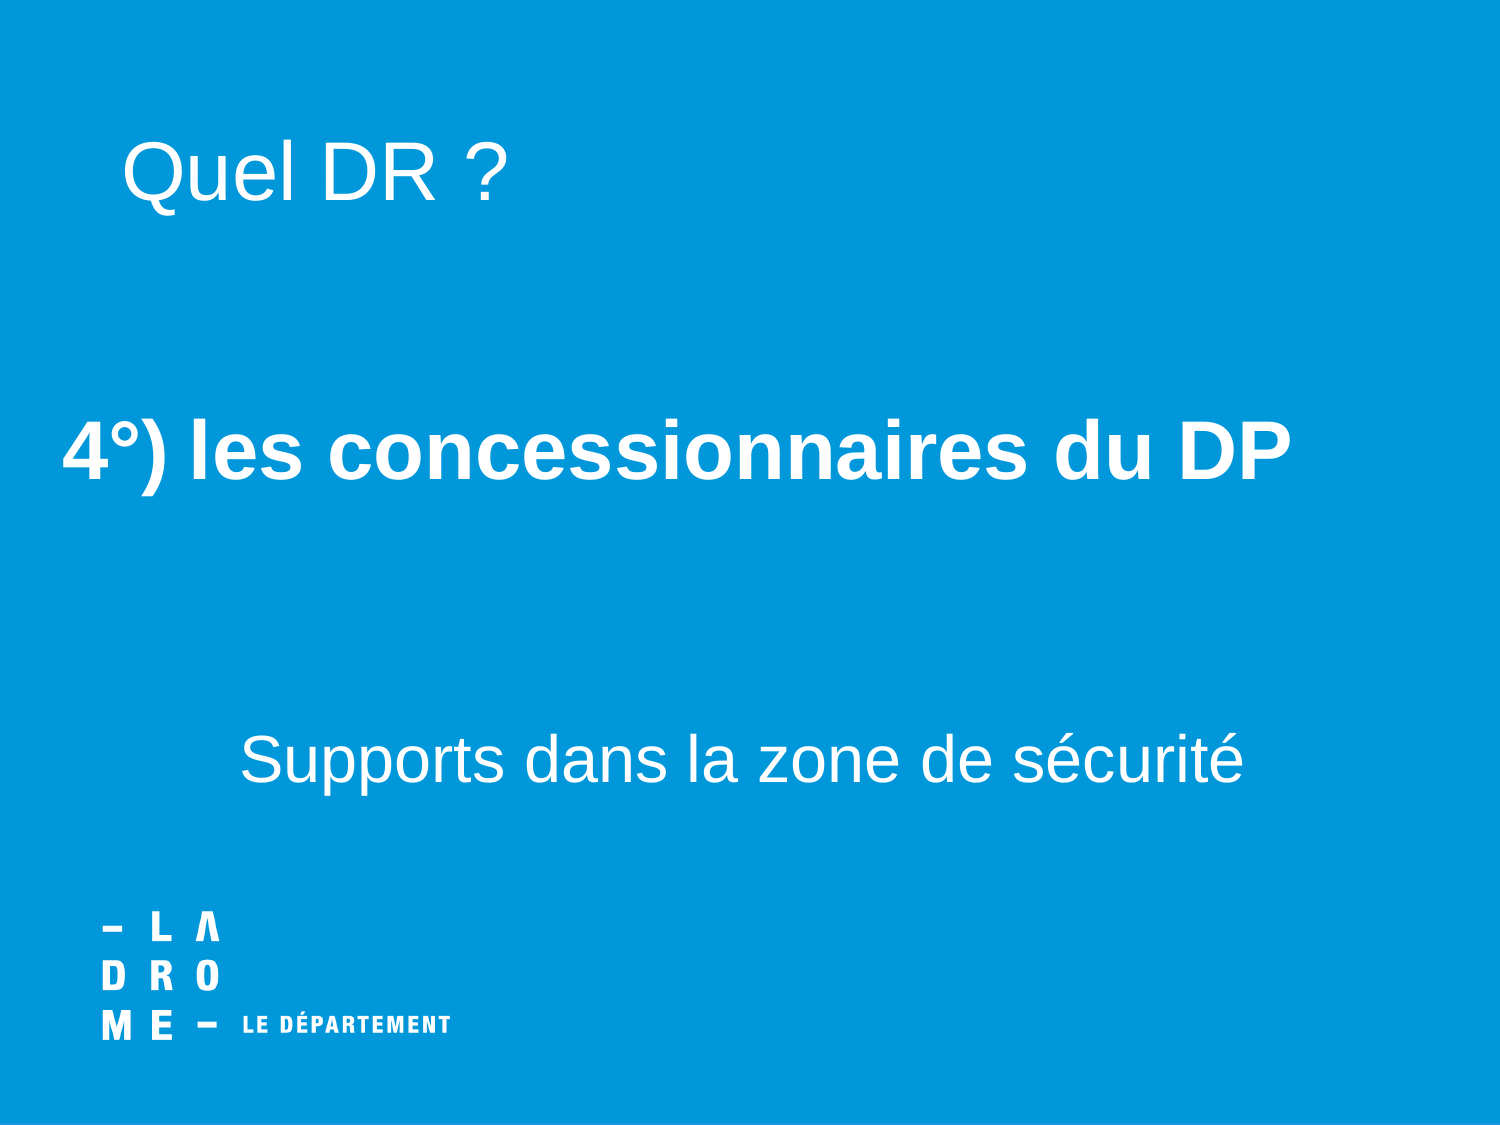

Quel DR ?
4°) les concessionnaires du DP
Supports dans la zone de sécurité